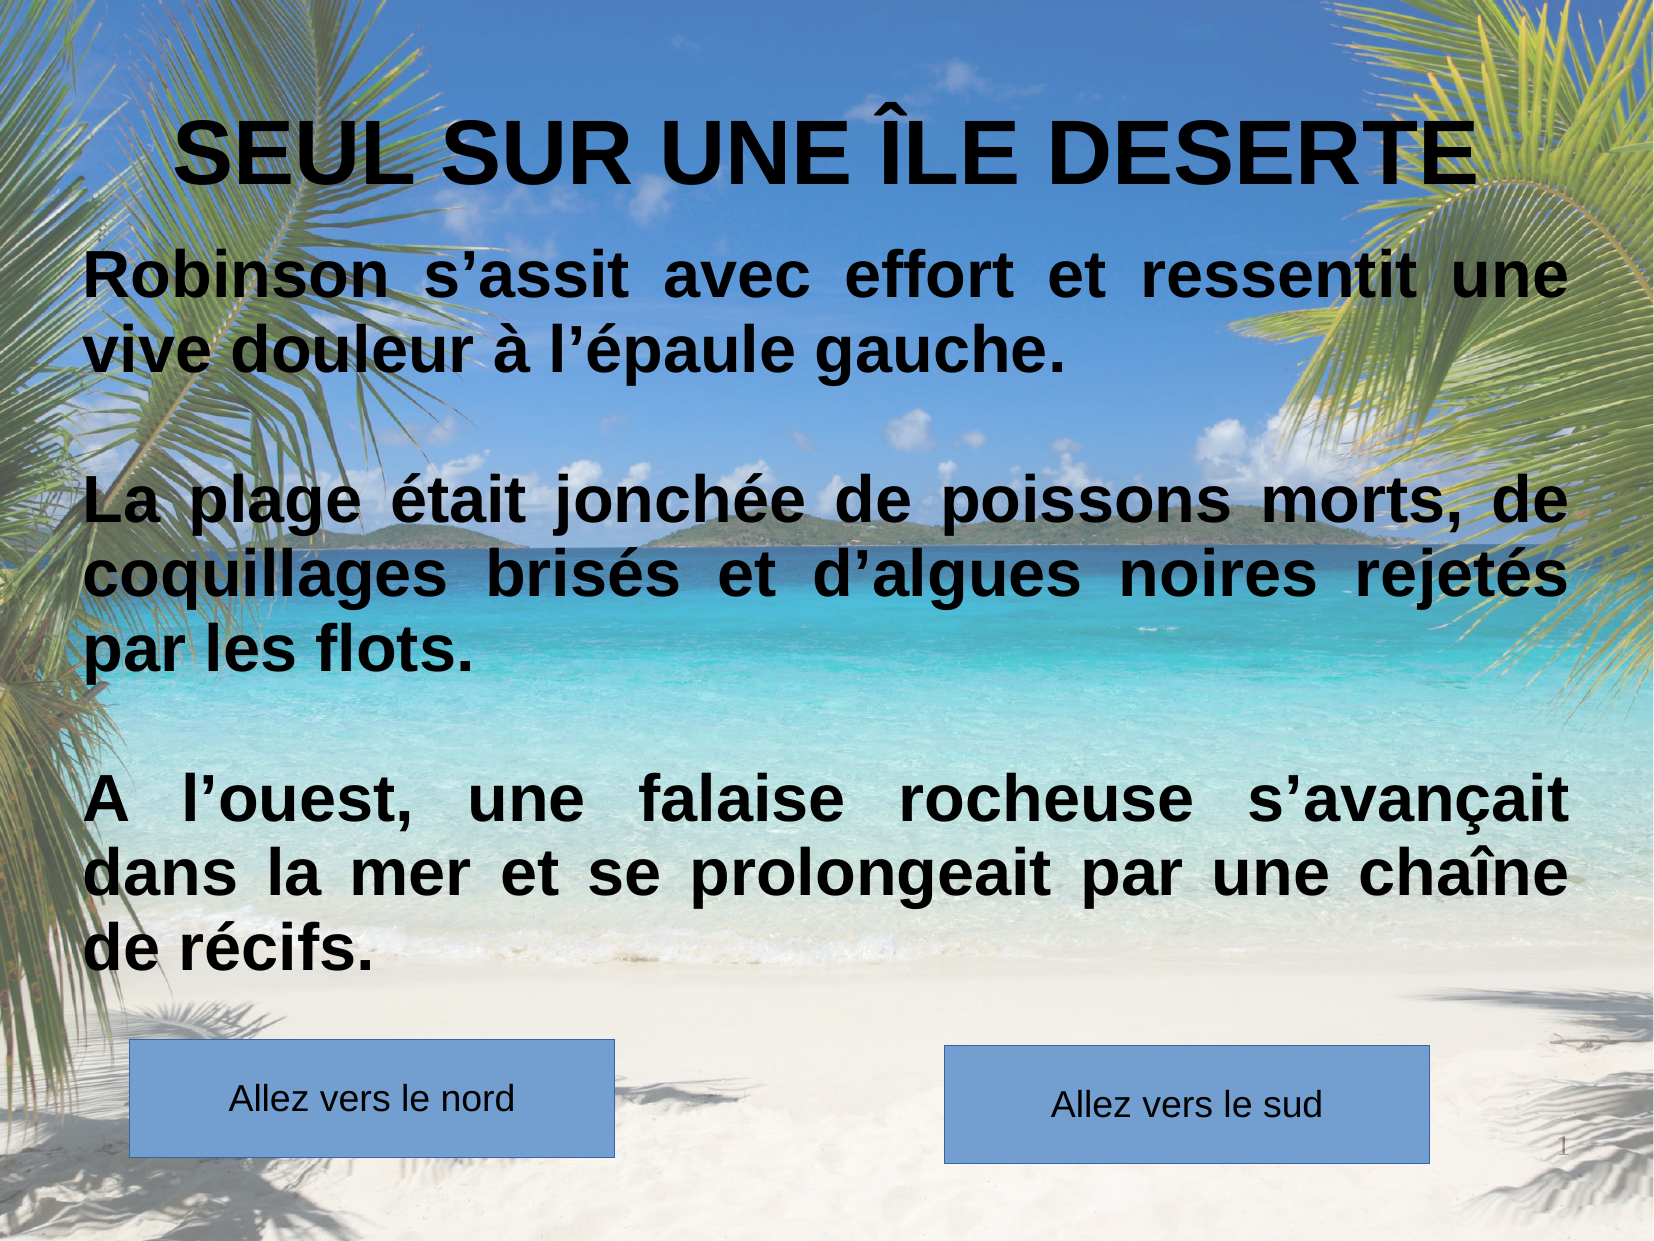

# SEUL SUR UNE ÎLE DESERTE
Robinson s’assit avec effort et ressentit une vive douleur à l’épaule gauche.
La plage était jonchée de poissons morts, de coquillages brisés et d’algues noires rejetés par les flots.
A l’ouest, une falaise rocheuse s’avançait dans la mer et se prolongeait par une chaîne de récifs.
Allez vers le nord
Allez vers le sud
1